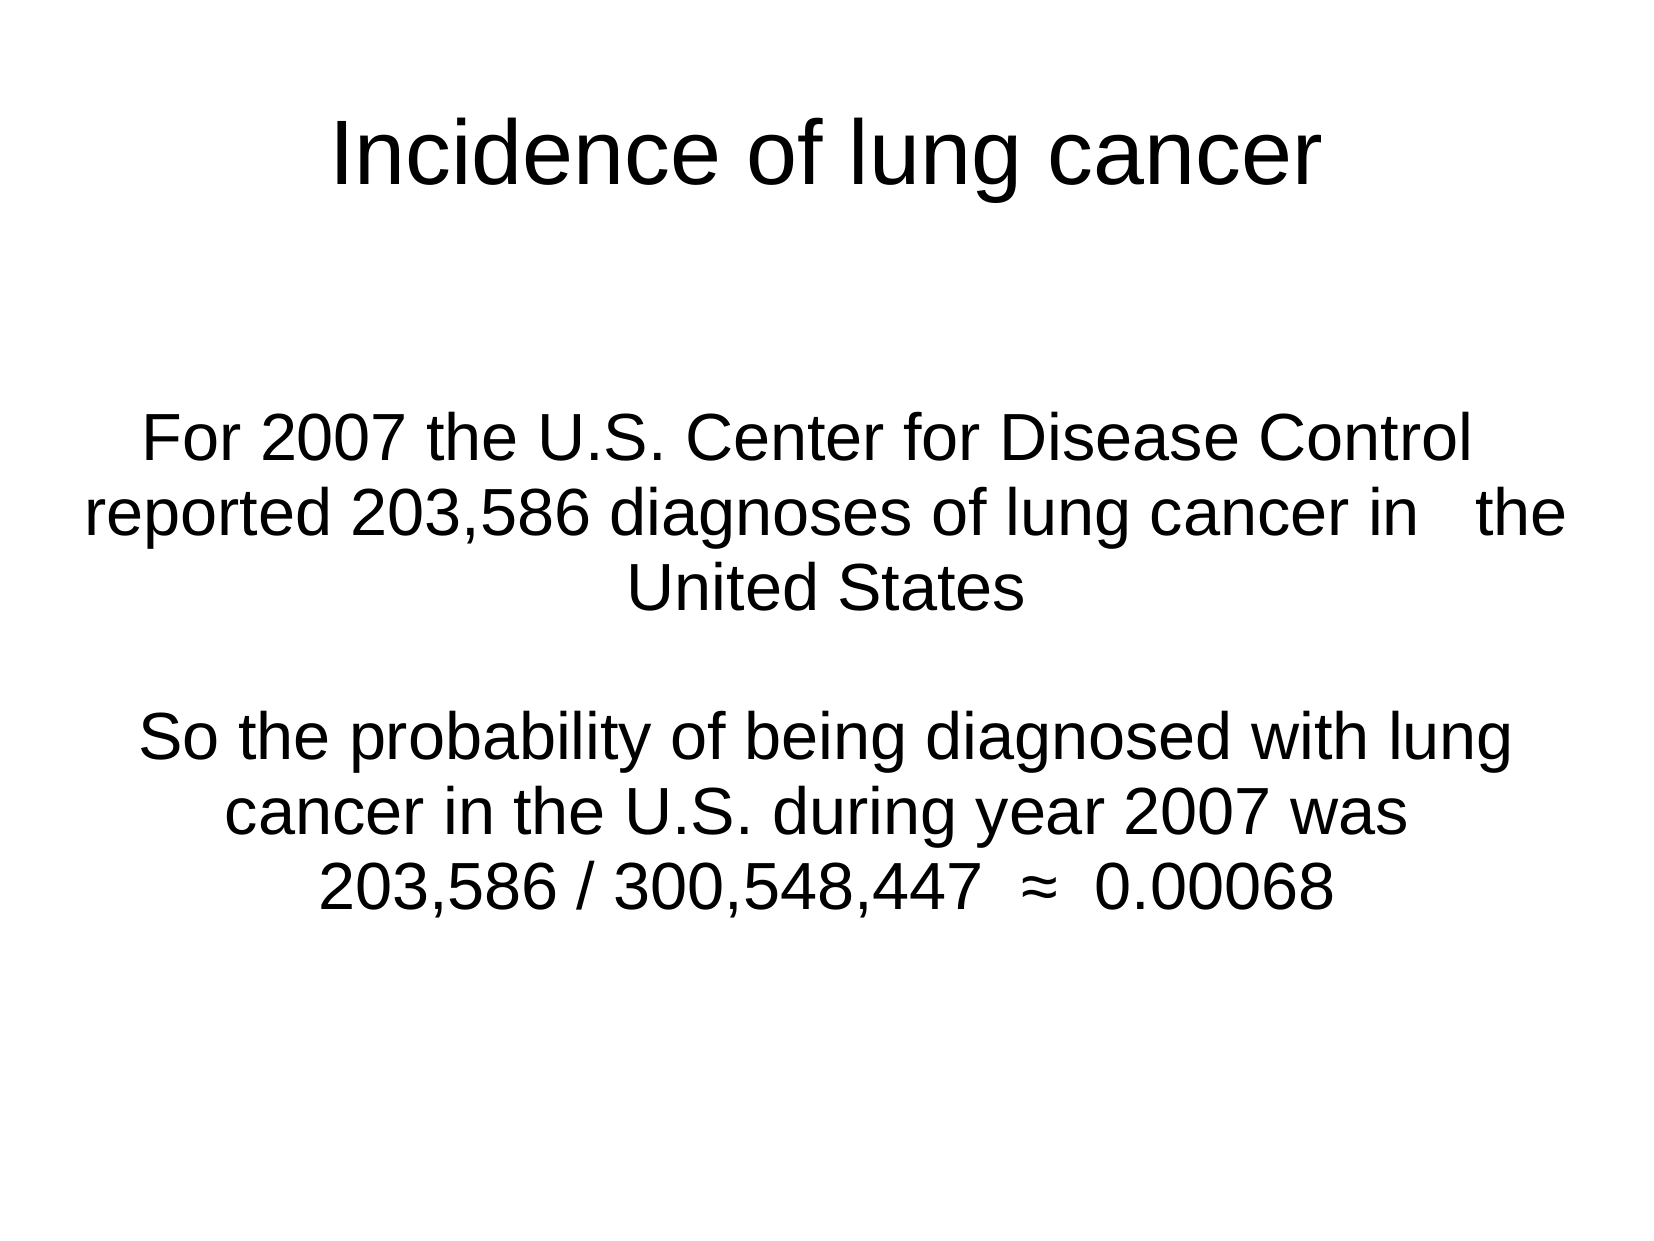

# Incidence of lung cancer
 For 2007 the U.S. Center for Disease Control reported 203,586 diagnoses of lung cancer in the United States
So the probability of being diagnosed with lung cancer in the U.S. during year 2007 was
203,586 / 300,548,447 ≈ 0.00068